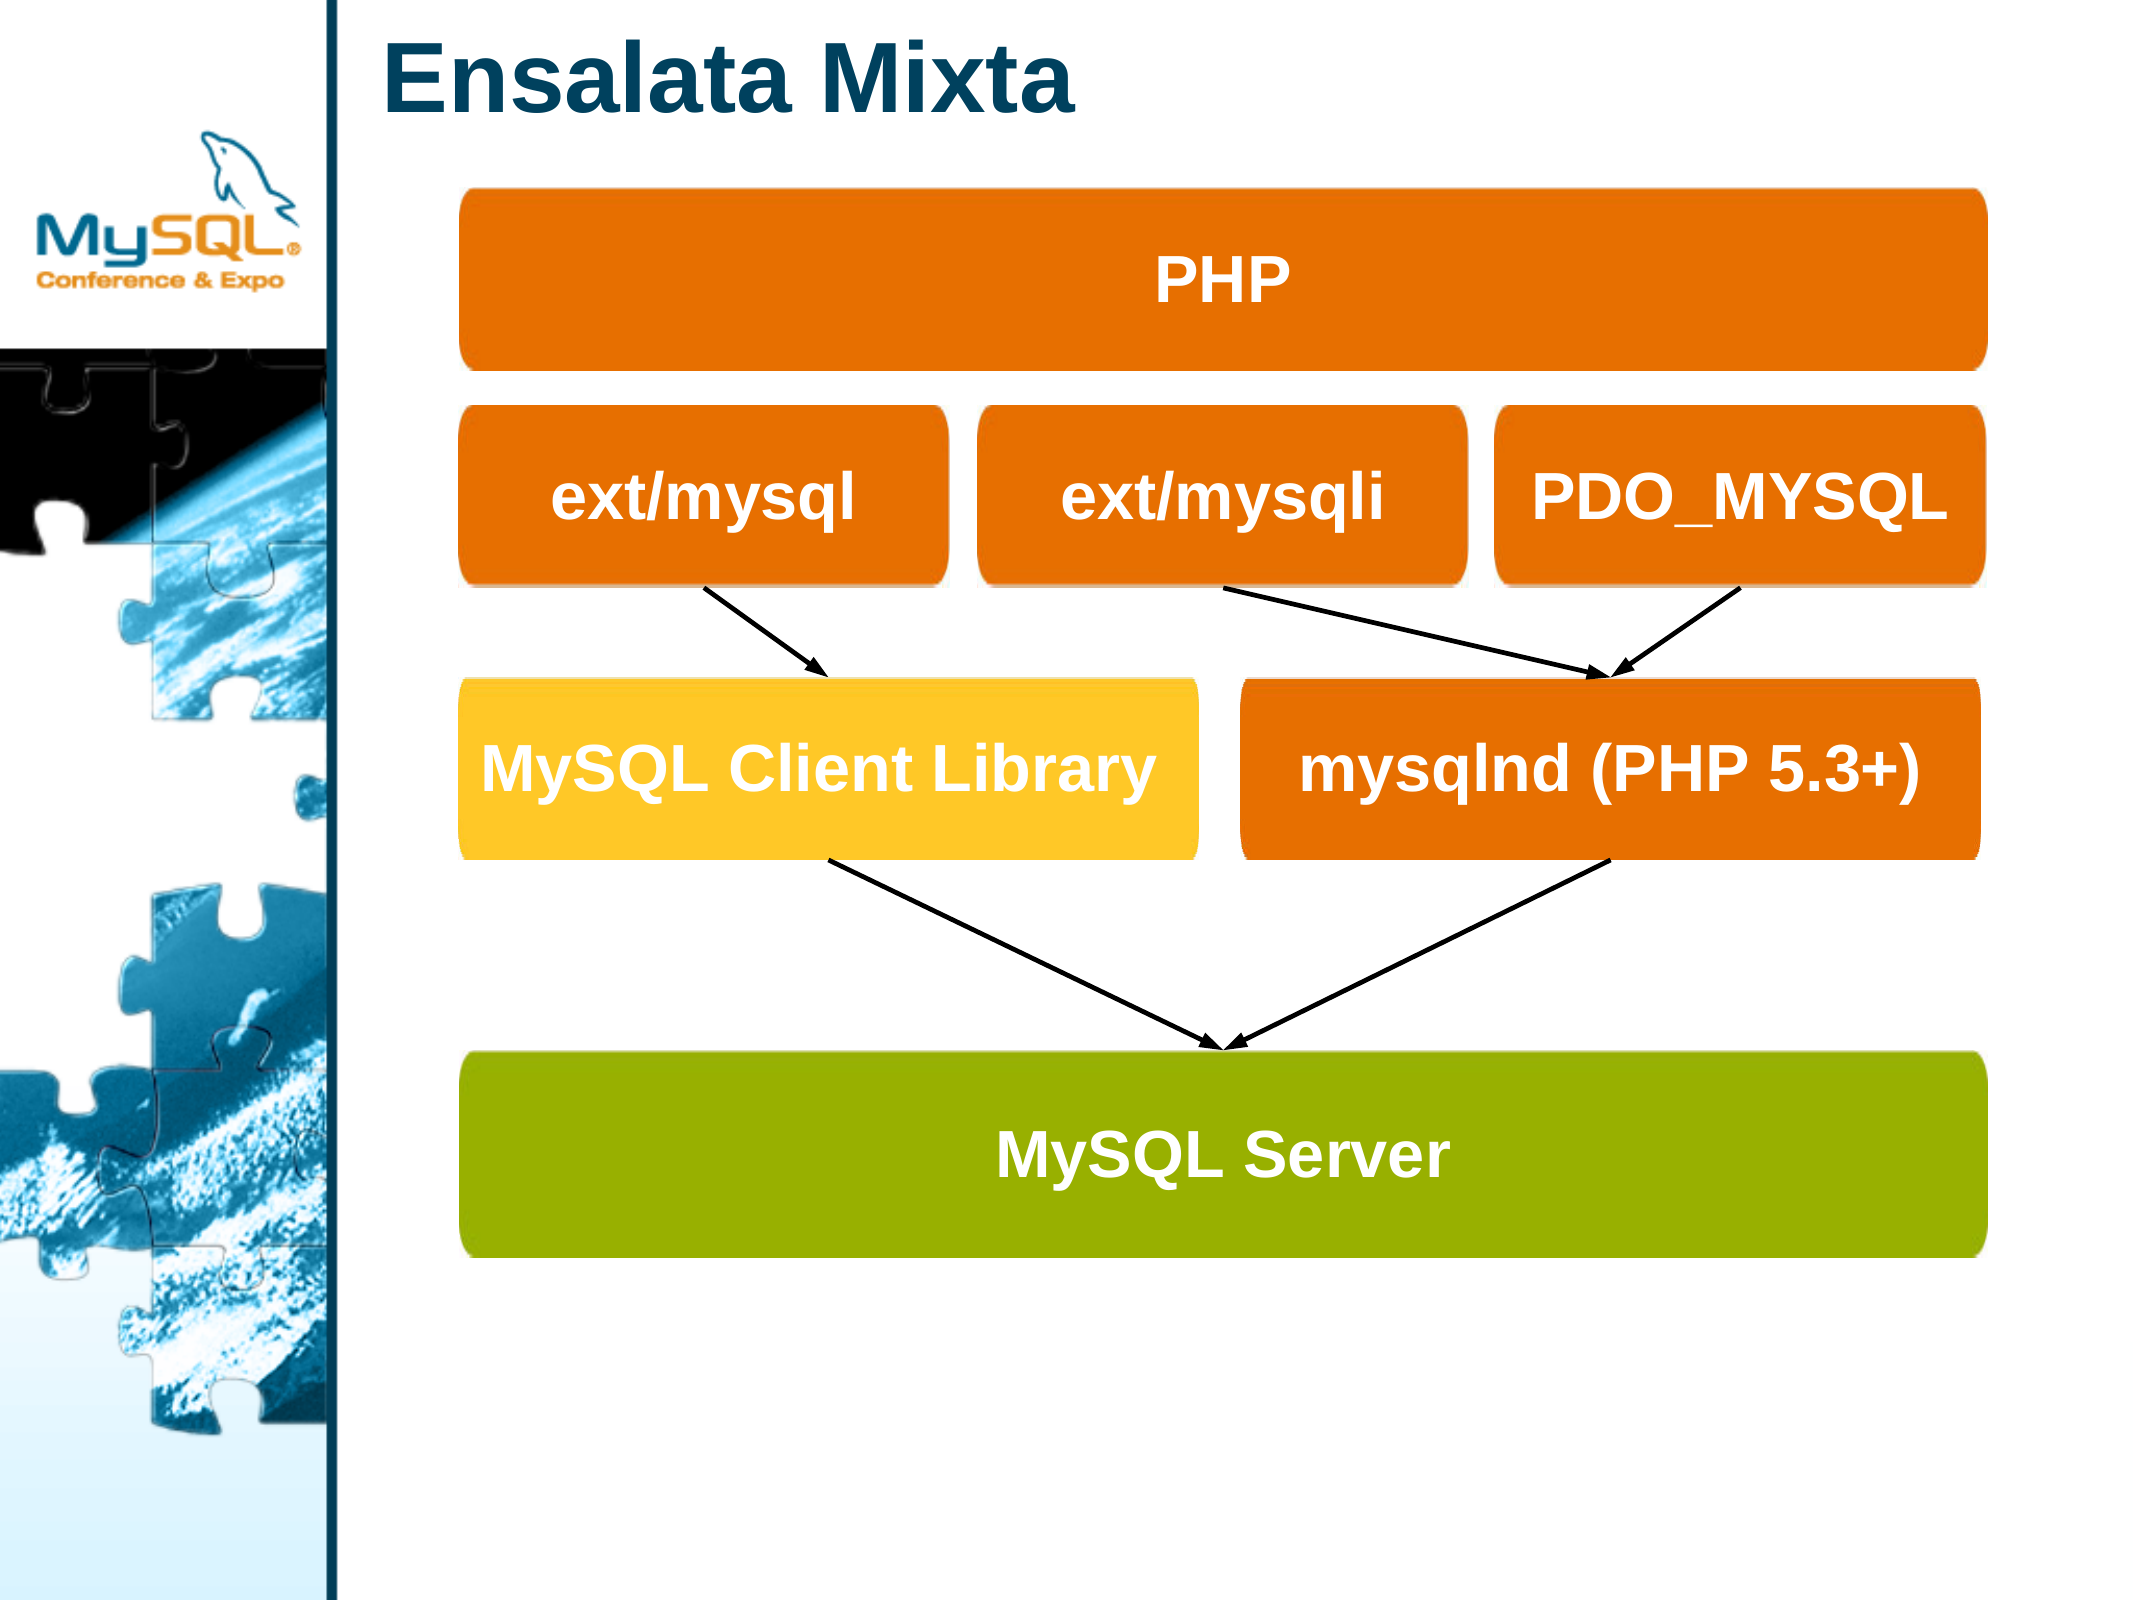

# Ensalata Mixta
PHP
ext/mysql
PDO_MYSQL
ext/mysqli
MySQL Client Library
mysqlnd (PHP 5.3+)
MySQL Server